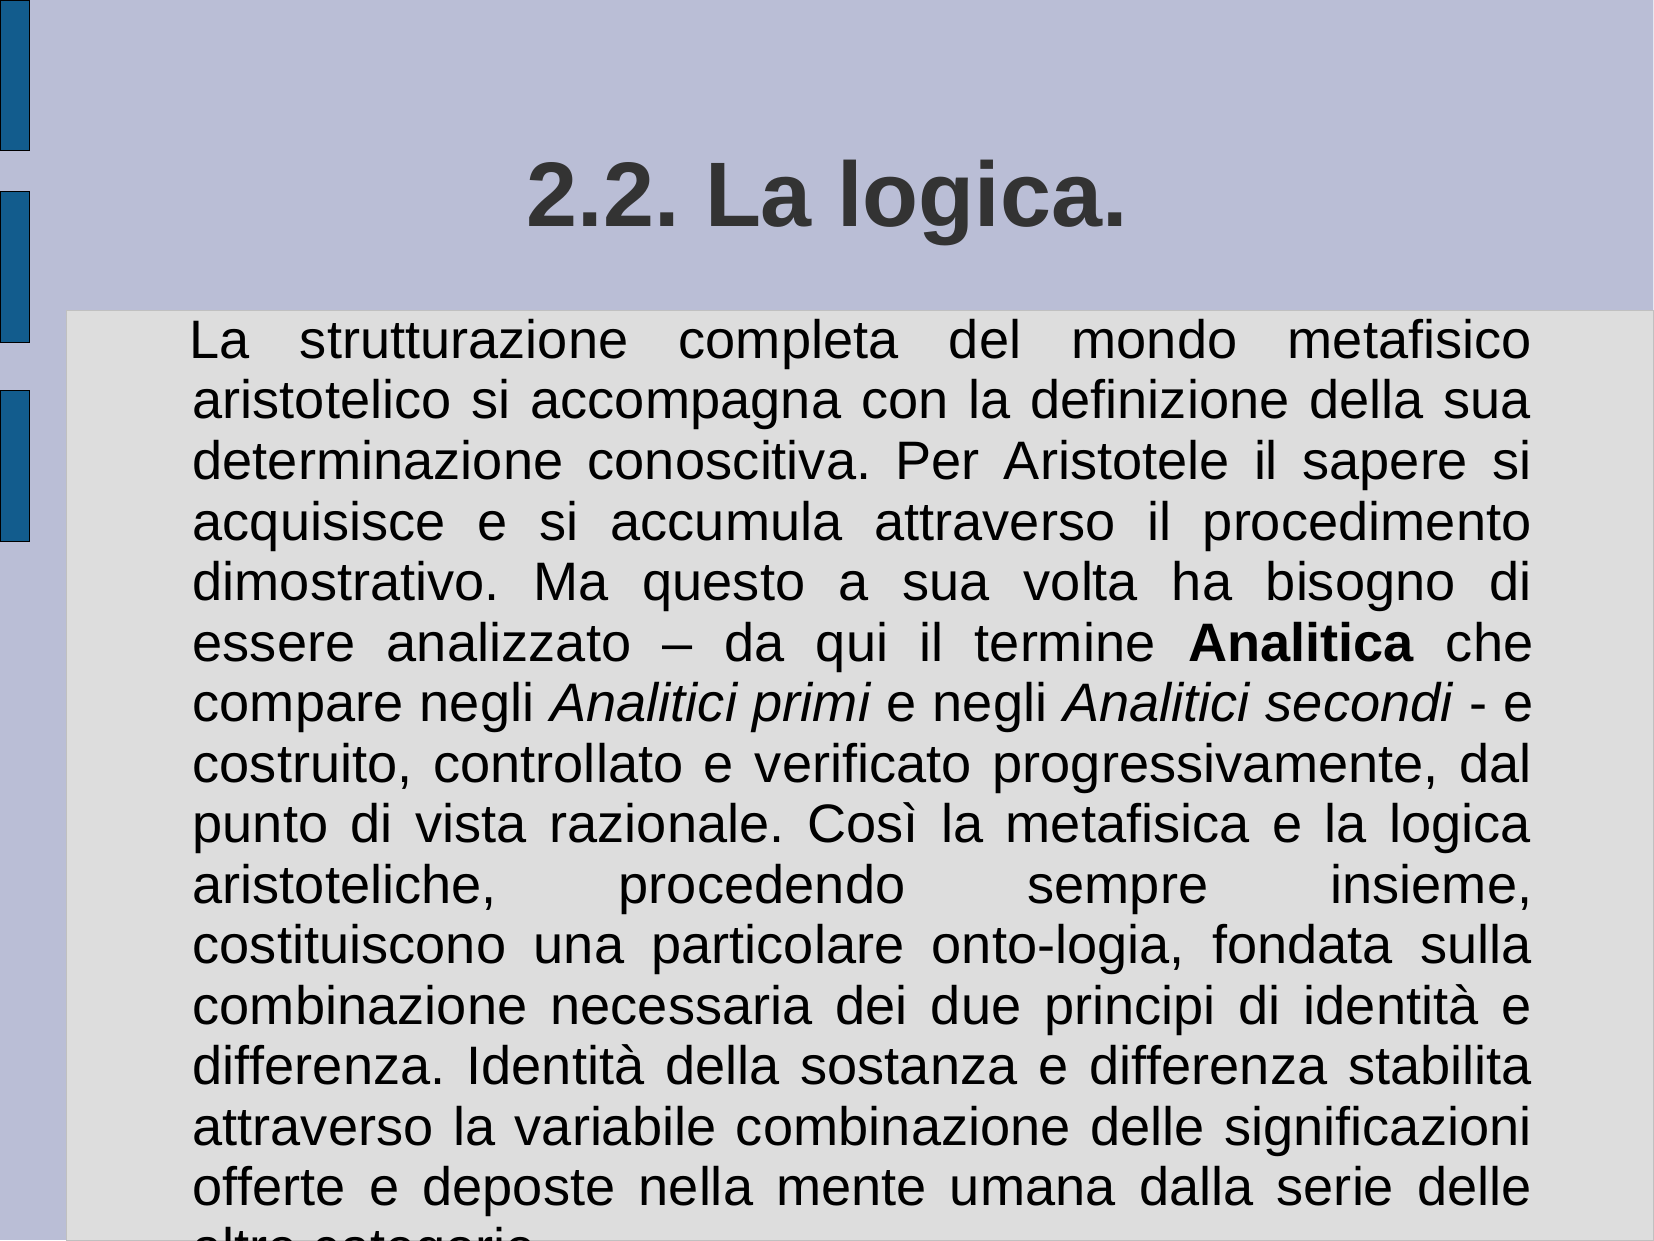

# 2.2. La logica.
 La strutturazione completa del mondo metafisico aristotelico si accompagna con la definizione della sua determinazione conoscitiva. Per Aristotele il sapere si acquisisce e si accumula attraverso il procedimento dimostrativo. Ma questo a sua volta ha bisogno di essere analizzato – da qui il termine Analitica che compare negli Analitici primi e negli Analitici secondi - e costruito, controllato e verificato progressivamente, dal punto di vista razionale. Così la metafisica e la logica aristoteliche, procedendo sempre insieme, costituiscono una particolare onto-logia, fondata sulla combinazione necessaria dei due principi di identità e differenza. Identità della sostanza e differenza stabilita attraverso la variabile combinazione delle significazioni offerte e deposte nella mente umana dalla serie delle altre categorie.